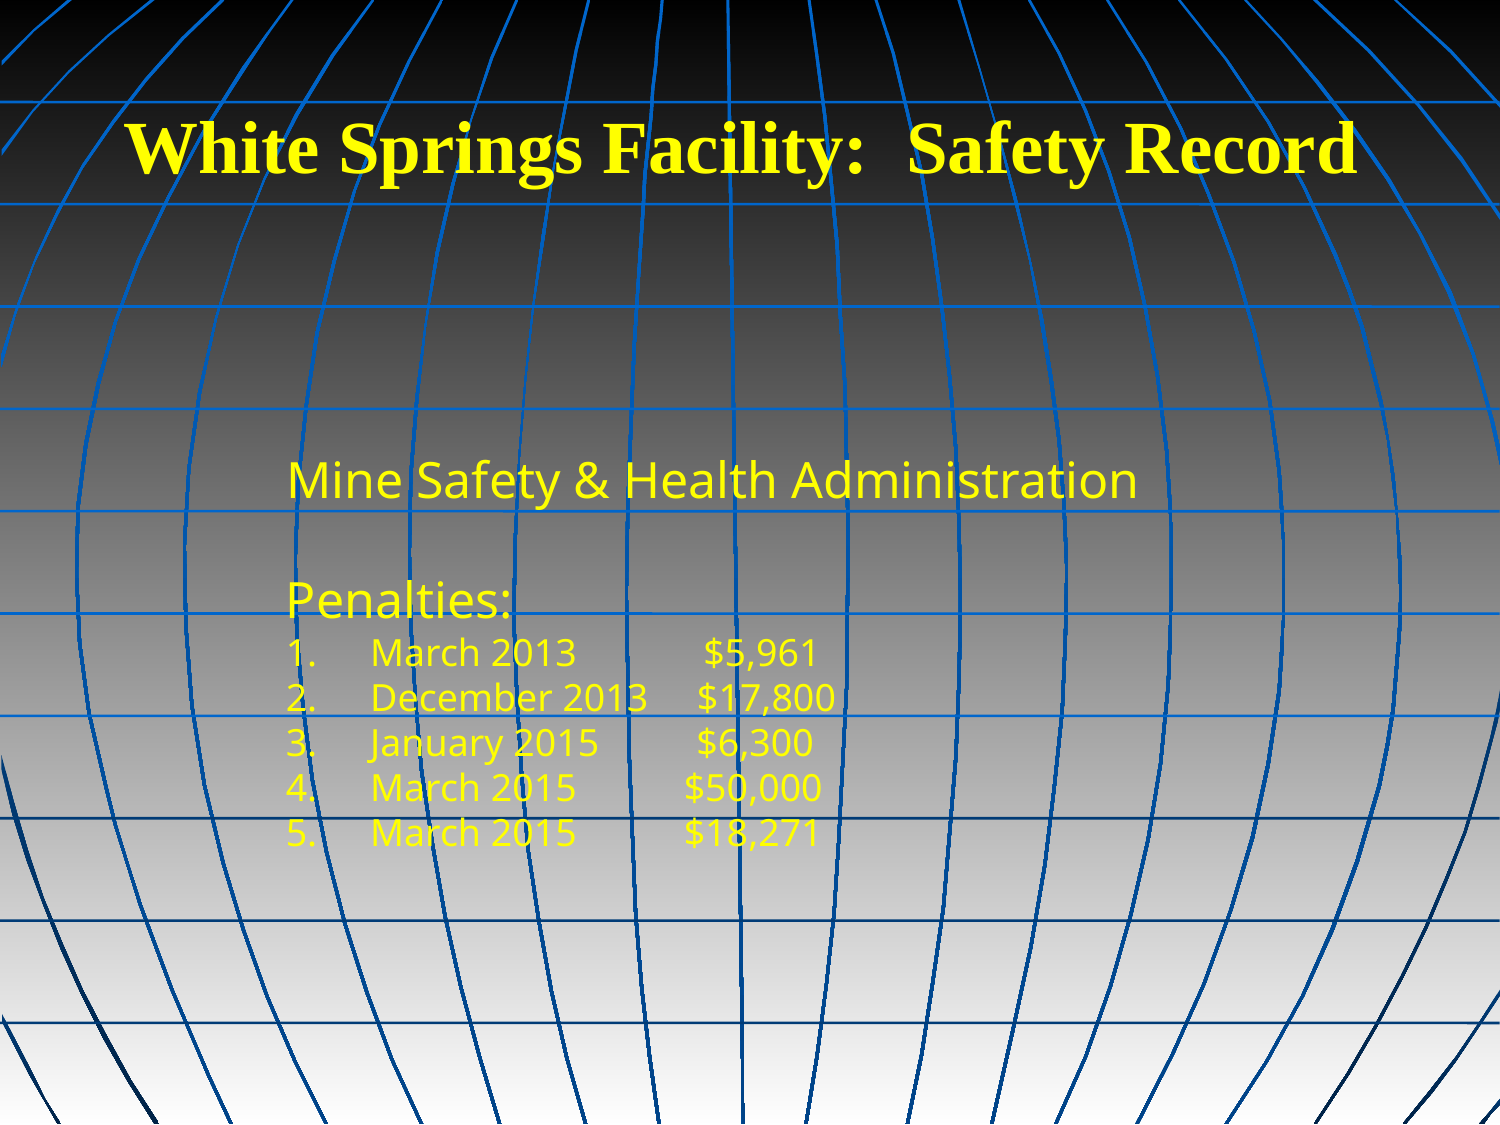

# White Springs Facility: Safety Record
Mine Safety & Health Administration
Penalties:
March 2013 $5,961
December 2013 $17,800
January 2015 $6,300
March 2015 $50,000
March 2015 $18,271